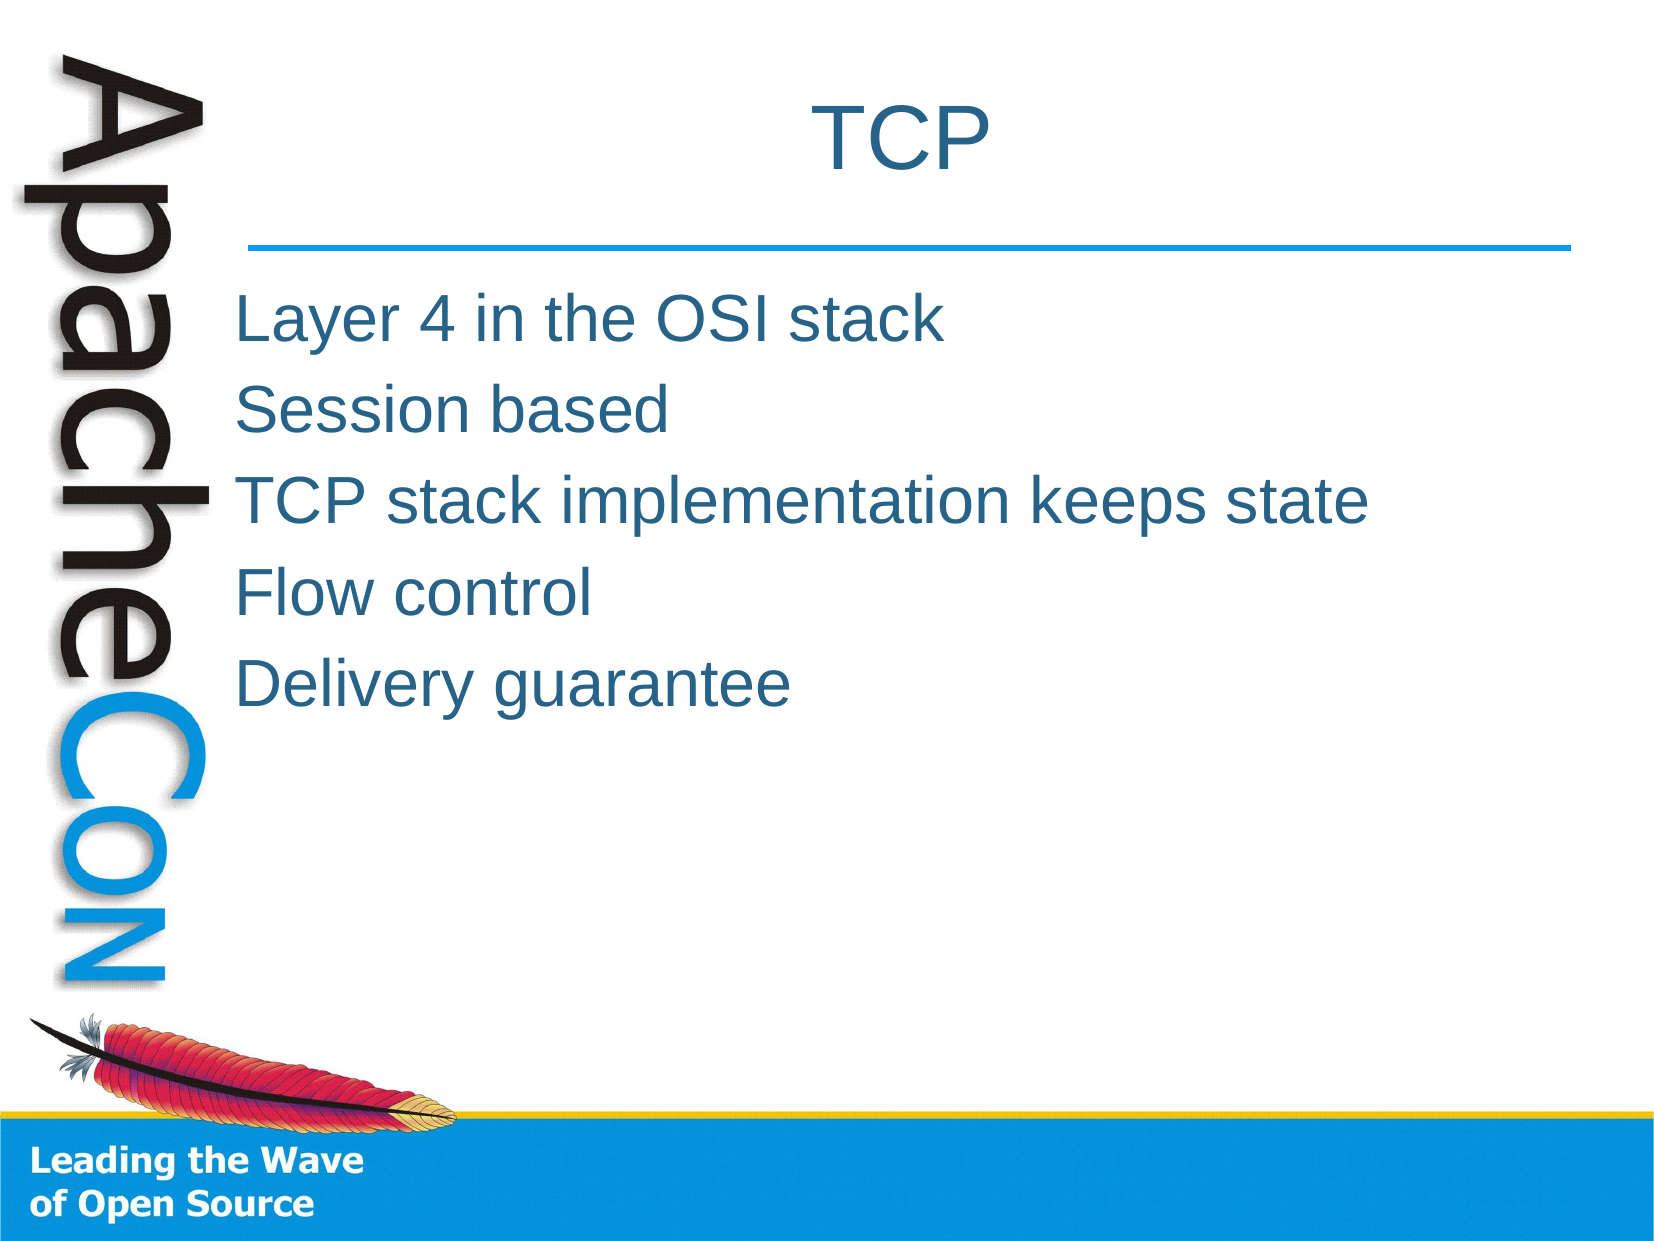

# TCP
Layer 4 in the OSI stack
Session based
TCP stack implementation keeps state
Flow control
Delivery guarantee